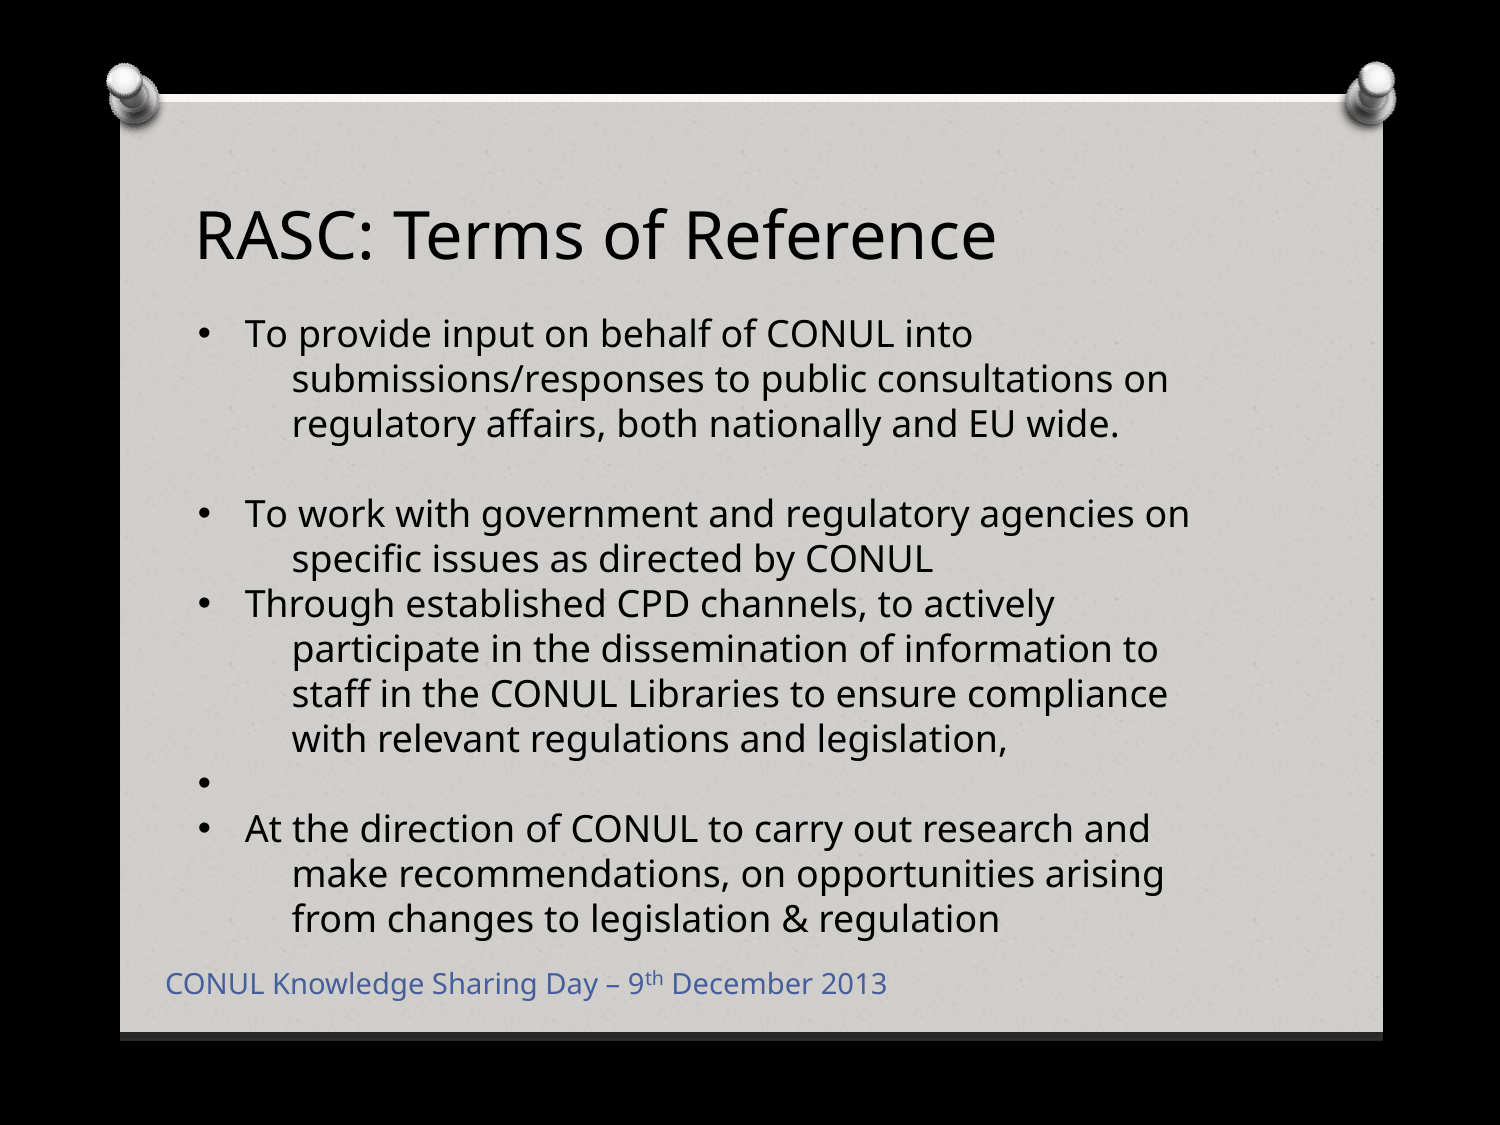

# RASC: Terms of Reference
To provide input on behalf of CONUL into submissions/responses to public consultations on regulatory affairs, both nationally and EU wide.
To work with government and regulatory agencies on specific issues as directed by CONUL
Through established CPD channels, to actively participate in the dissemination of information to staff in the CONUL Libraries to ensure compliance with relevant regulations and legislation,
At the direction of CONUL to carry out research and make recommendations, on opportunities arising from changes to legislation & regulation
CONUL Knowledge Sharing Day – 9th December 2013